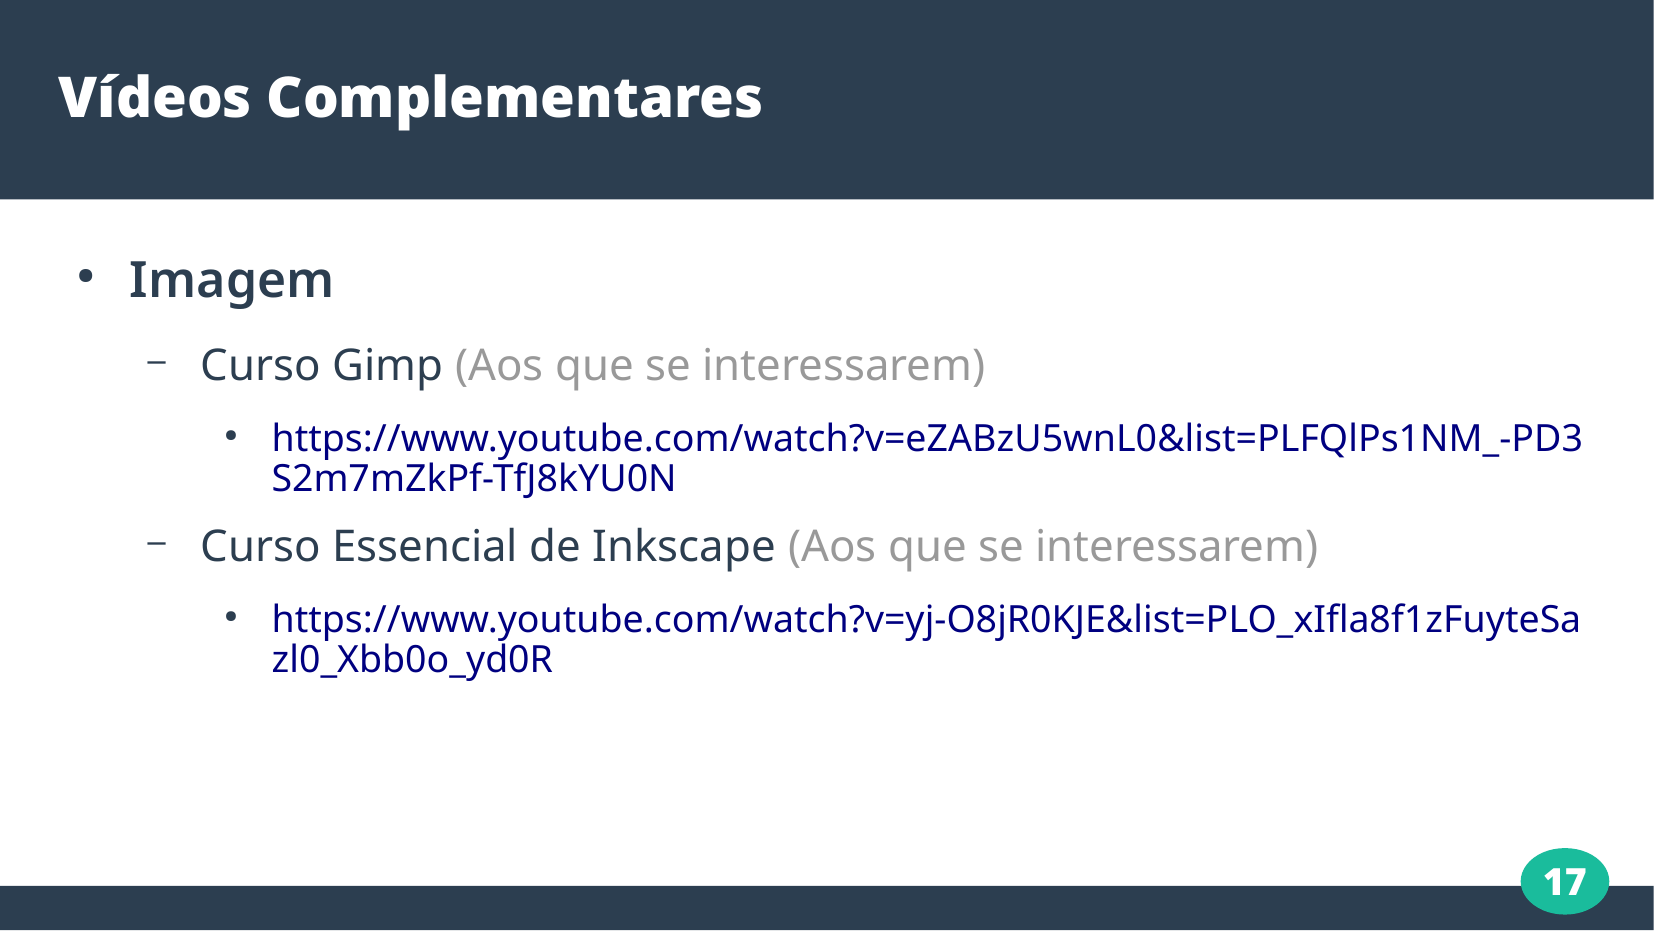

# Vídeos Complementares
Imagem
Curso Gimp (Aos que se interessarem)
https://www.youtube.com/watch?v=eZABzU5wnL0&list=PLFQlPs1NM_-PD3S2m7mZkPf-TfJ8kYU0N
Curso Essencial de Inkscape (Aos que se interessarem)
https://www.youtube.com/watch?v=yj-O8jR0KJE&list=PLO_xIfla8f1zFuyteSazl0_Xbb0o_yd0R
17